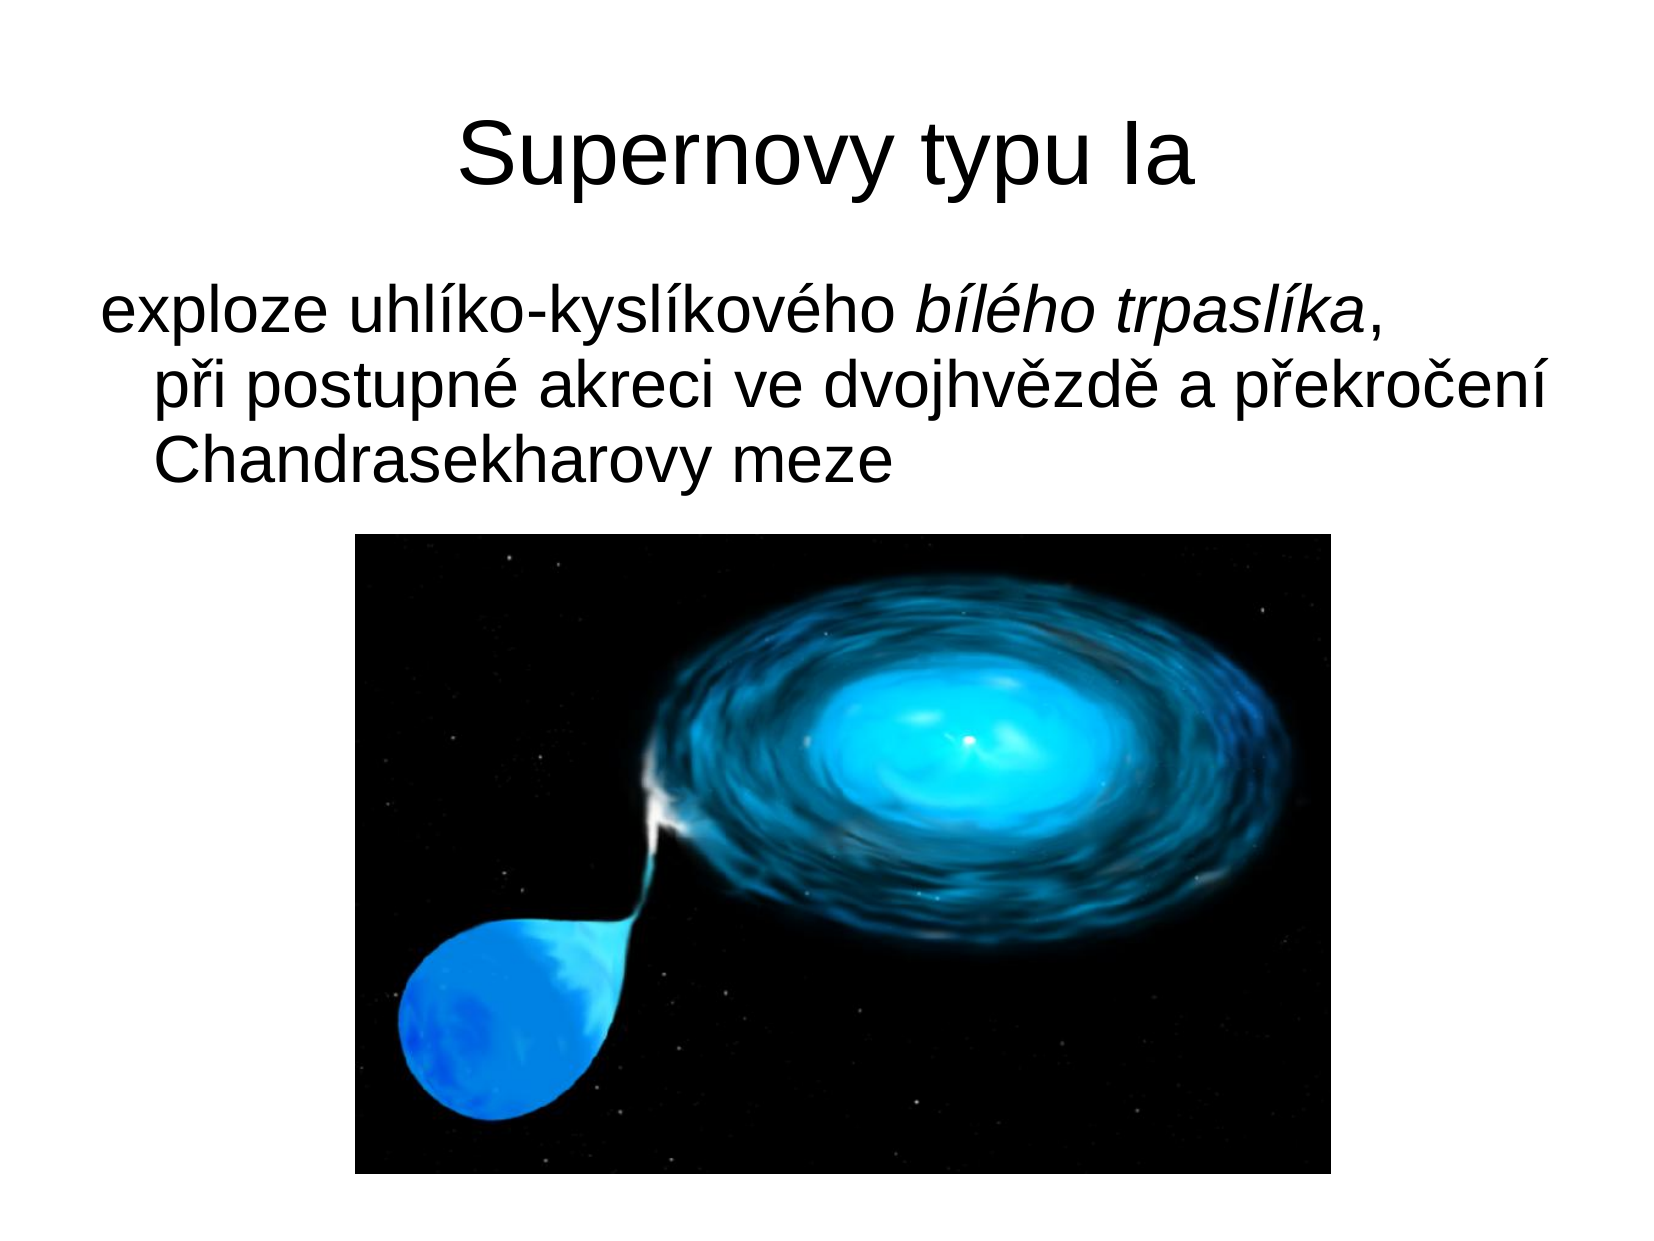

# Supernovy typu Ia
exploze uhlíko-kyslíkového bílého trpaslíka, při postupné akreci ve dvojhvězdě a překročení Chandrasekharovy meze